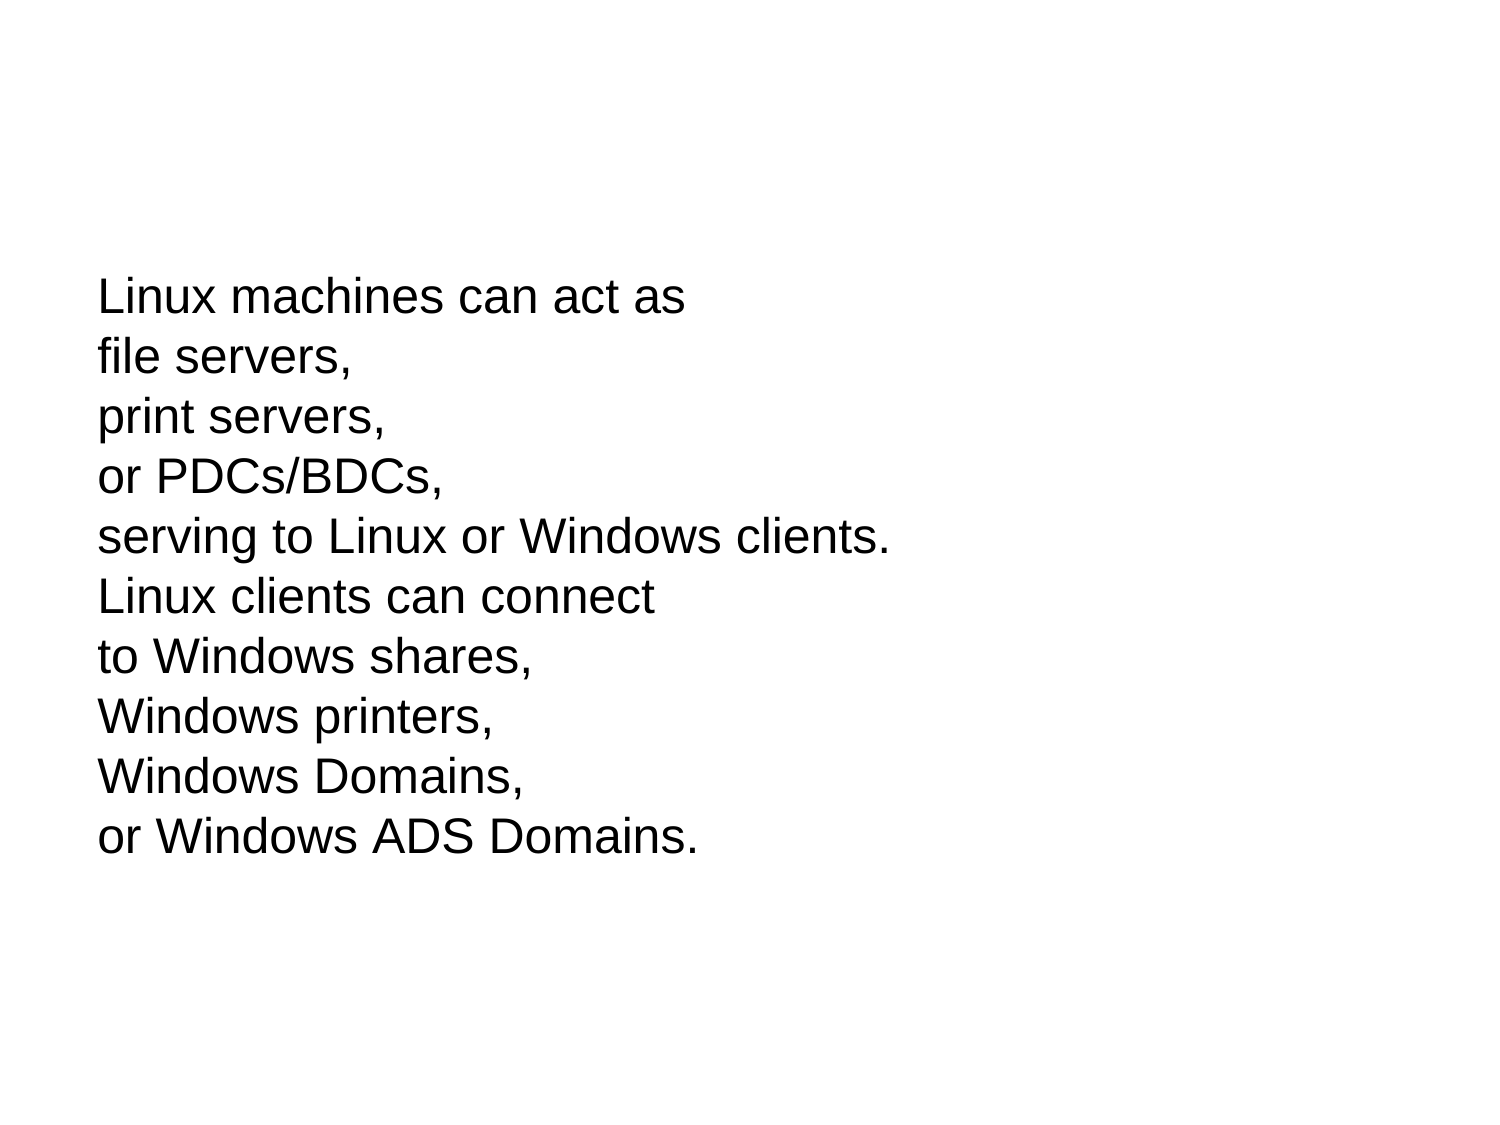

#
Linux machines can act as
file servers,
print servers,
or PDCs/BDCs,
serving to Linux or Windows clients.
Linux clients can connect
to Windows shares,
Windows printers,
Windows Domains,
or Windows ADS Domains.